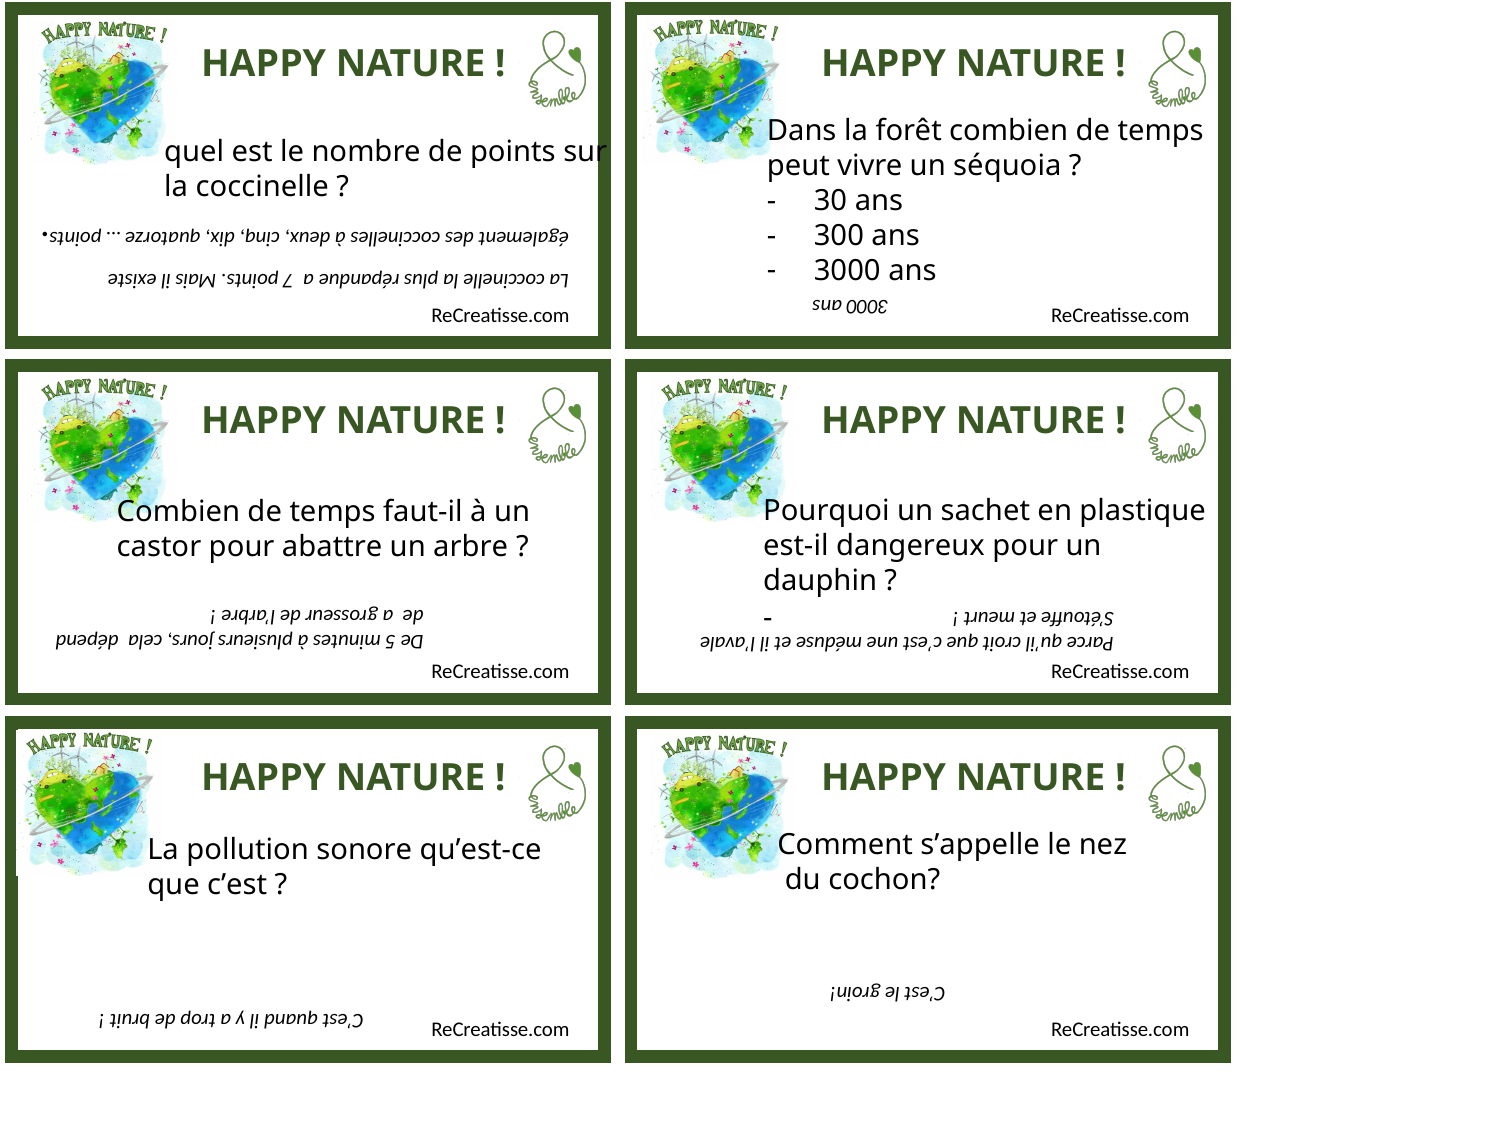

HAPPY NATURE !
HAPPY NATURE !
Dans la forêt combien de temps peut vivre un séquoia ?
30 ans
300 ans
3000 ans
quel est le nombre de points sur la coccinelle ?
La coccinelle la plus répandue a 7 points. Mais il existe également des coccinelles à deux, cinq, dix, quatorze … points.
3000 ans
ReCreatisse.com
ReCreatisse.com
HAPPY NATURE !
HAPPY NATURE !
Pourquoi un sachet en plastique est-il dangereux pour un dauphin ?
Combien de temps faut-il à un
castor pour abattre un arbre ?
De 5 minutes à plusieurs jours, cela dépend
de a grosseur de l’arbre !
Parce qu’il croit que c’est une méduse et il l’avale
S’étouffe et meurt !
ReCreatisse.com
ReCreatisse.com
HAPPY NATURE !
HAPPY NATURE !
Comment s’appelle le nez
 du cochon?
La pollution sonore qu’est-ce que c’est ?
C’est le groin!
C’est quand il y a trop de bruit !
ReCreatisse.com
ReCreatisse.com